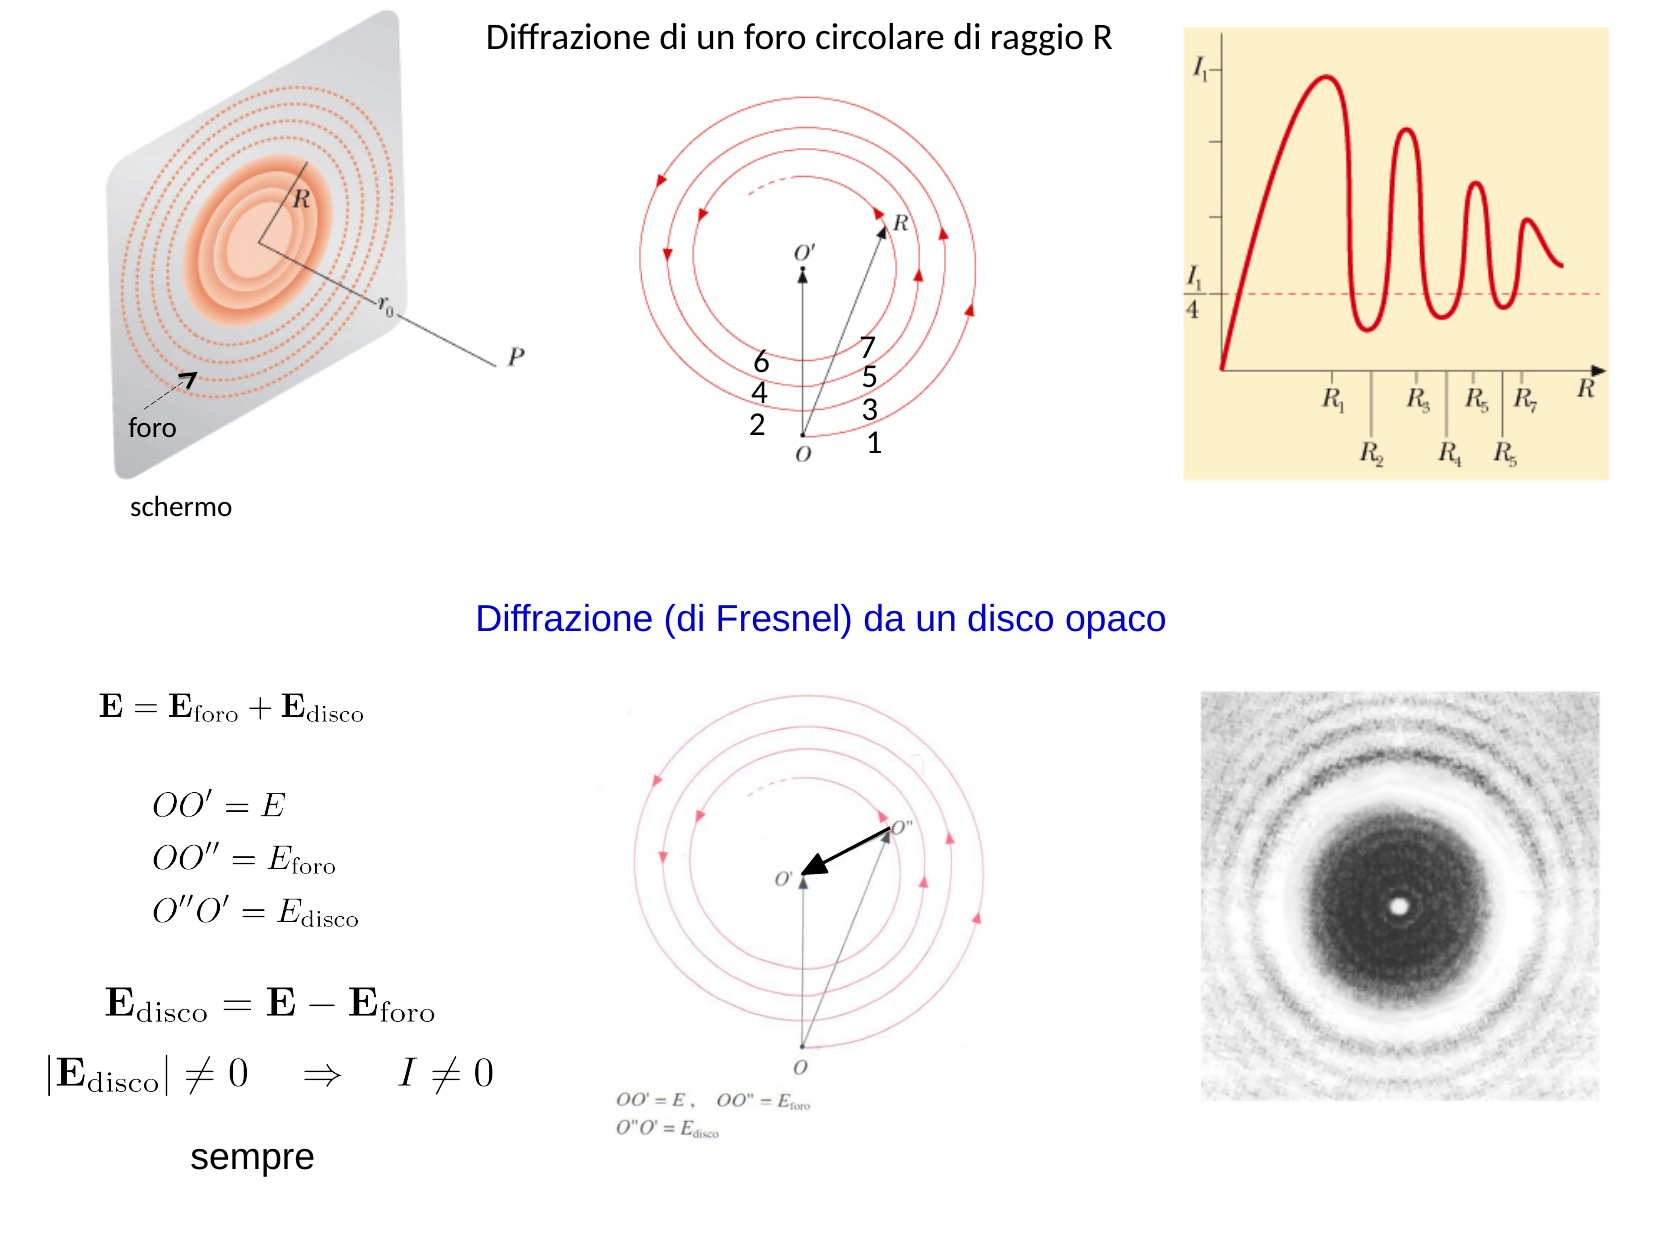

Diffrazione di un foro circolare di raggio R
7
6
5
4
3
2
1
foro
schermo
Diffrazione (di Fresnel) da un disco opaco
sempre